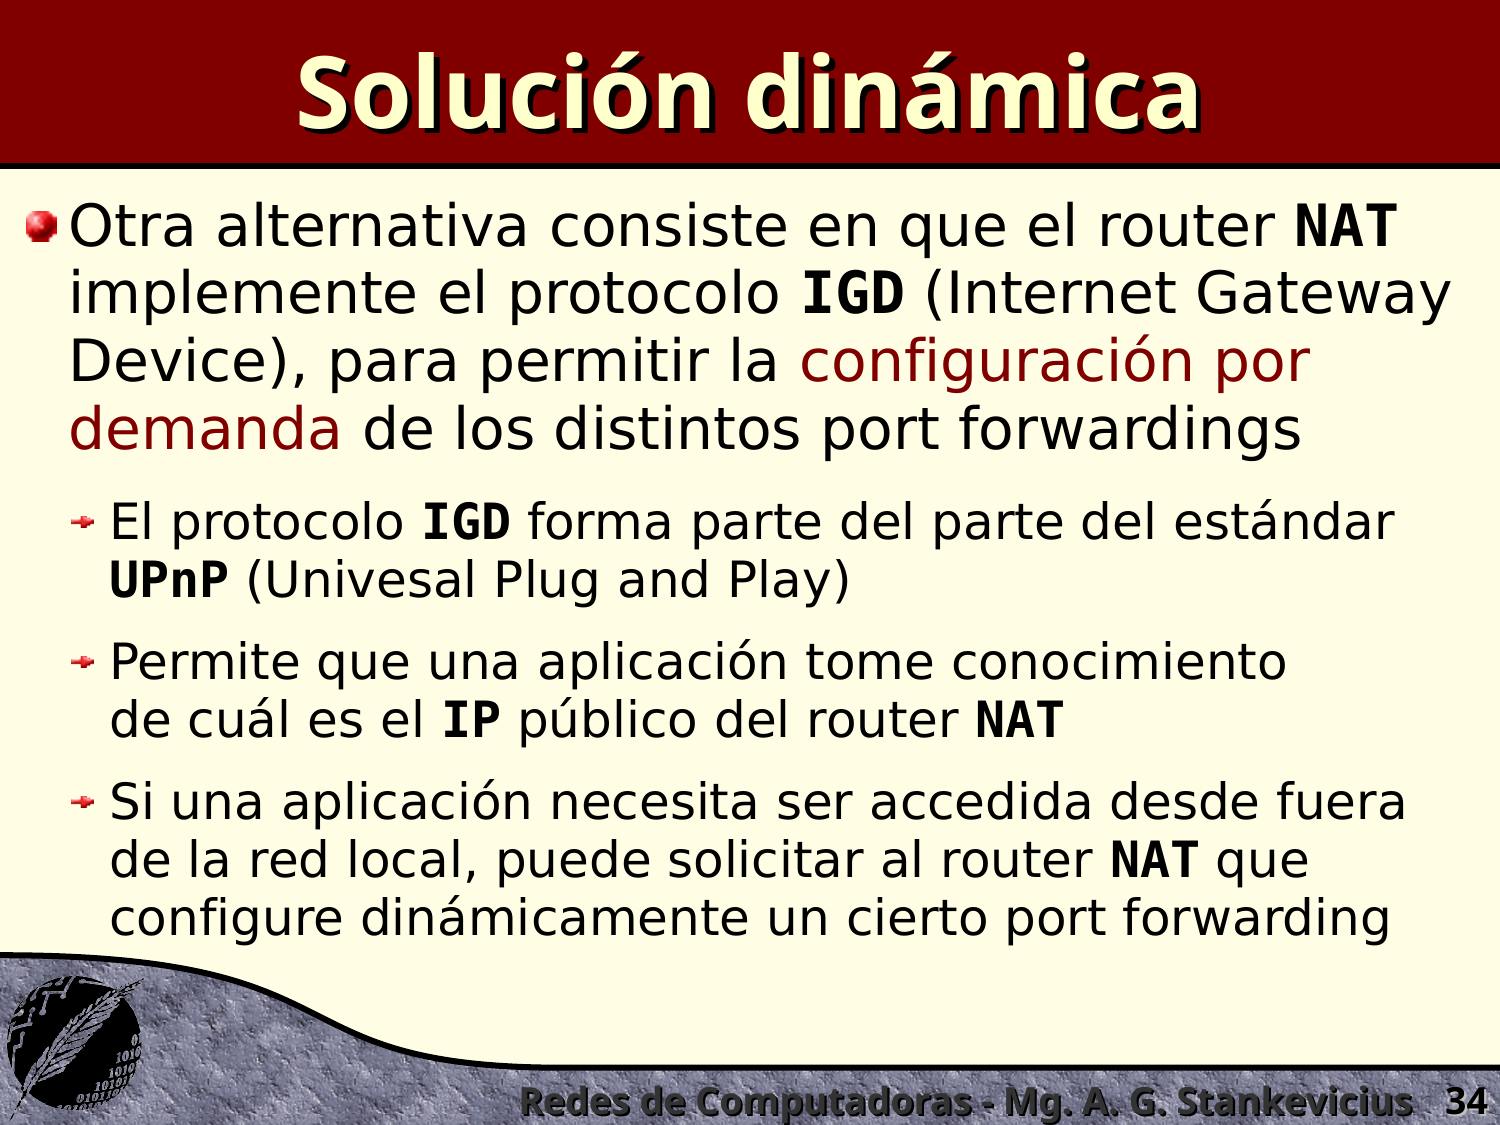

# Solución dinámica
Otra alternativa consiste en que el router NAT implemente el protocolo IGD (Internet Gateway Device), para permitir la configuración por demanda de los distintos port forwardings
El protocolo IGD forma parte del parte del estándar UPnP (Univesal Plug and Play)
Permite que una aplicación tome conocimiento
de cuál es el IP público del router NAT
Si una aplicación necesita ser accedida desde fuera de la red local, puede solicitar al router NAT que configure dinámicamente un cierto port forwarding
34